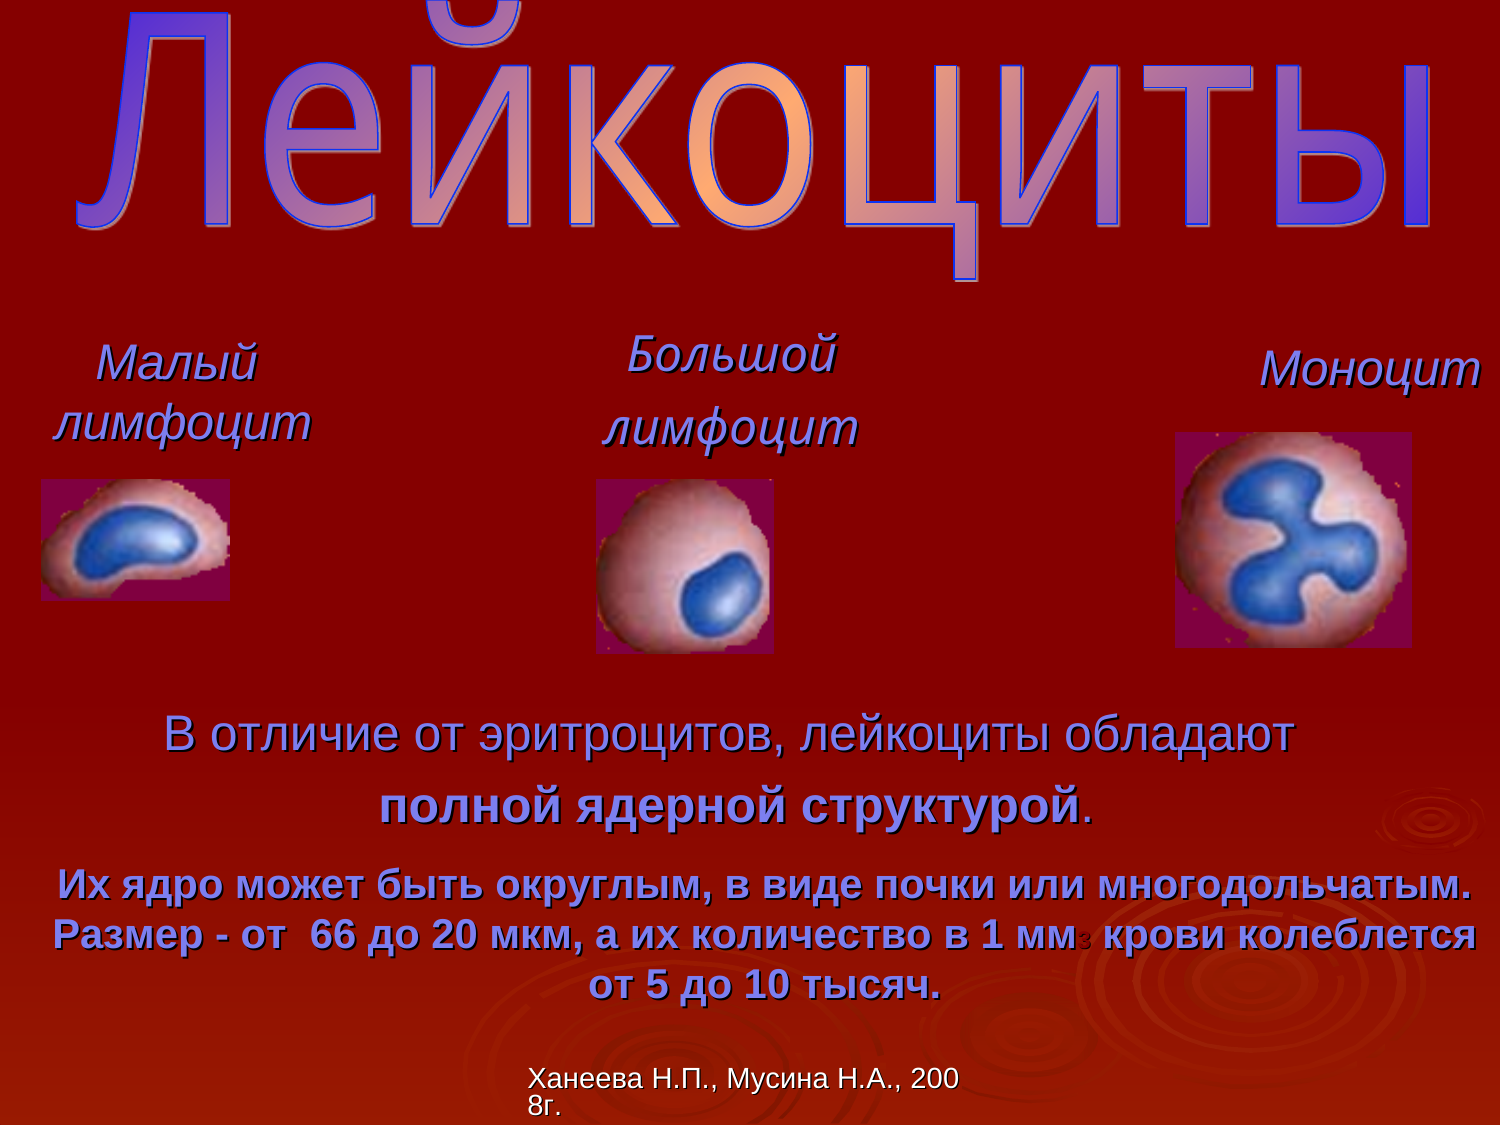

Лейкоциты
Моноцит
Малый
лимфоцит
# Большой
лимфоцит
В отличие от эритроцитов, лейкоциты обладают
 полной ядерной структурой.
Их ядро может быть округлым, в виде почки или многодольчатым. Размер - от 66 до 20 мкм, а их количество в 1 мм3 крови колеблется от 5 до 10 тысяч.
Ханеева Н.П., Мусина Н.А., 2008г.